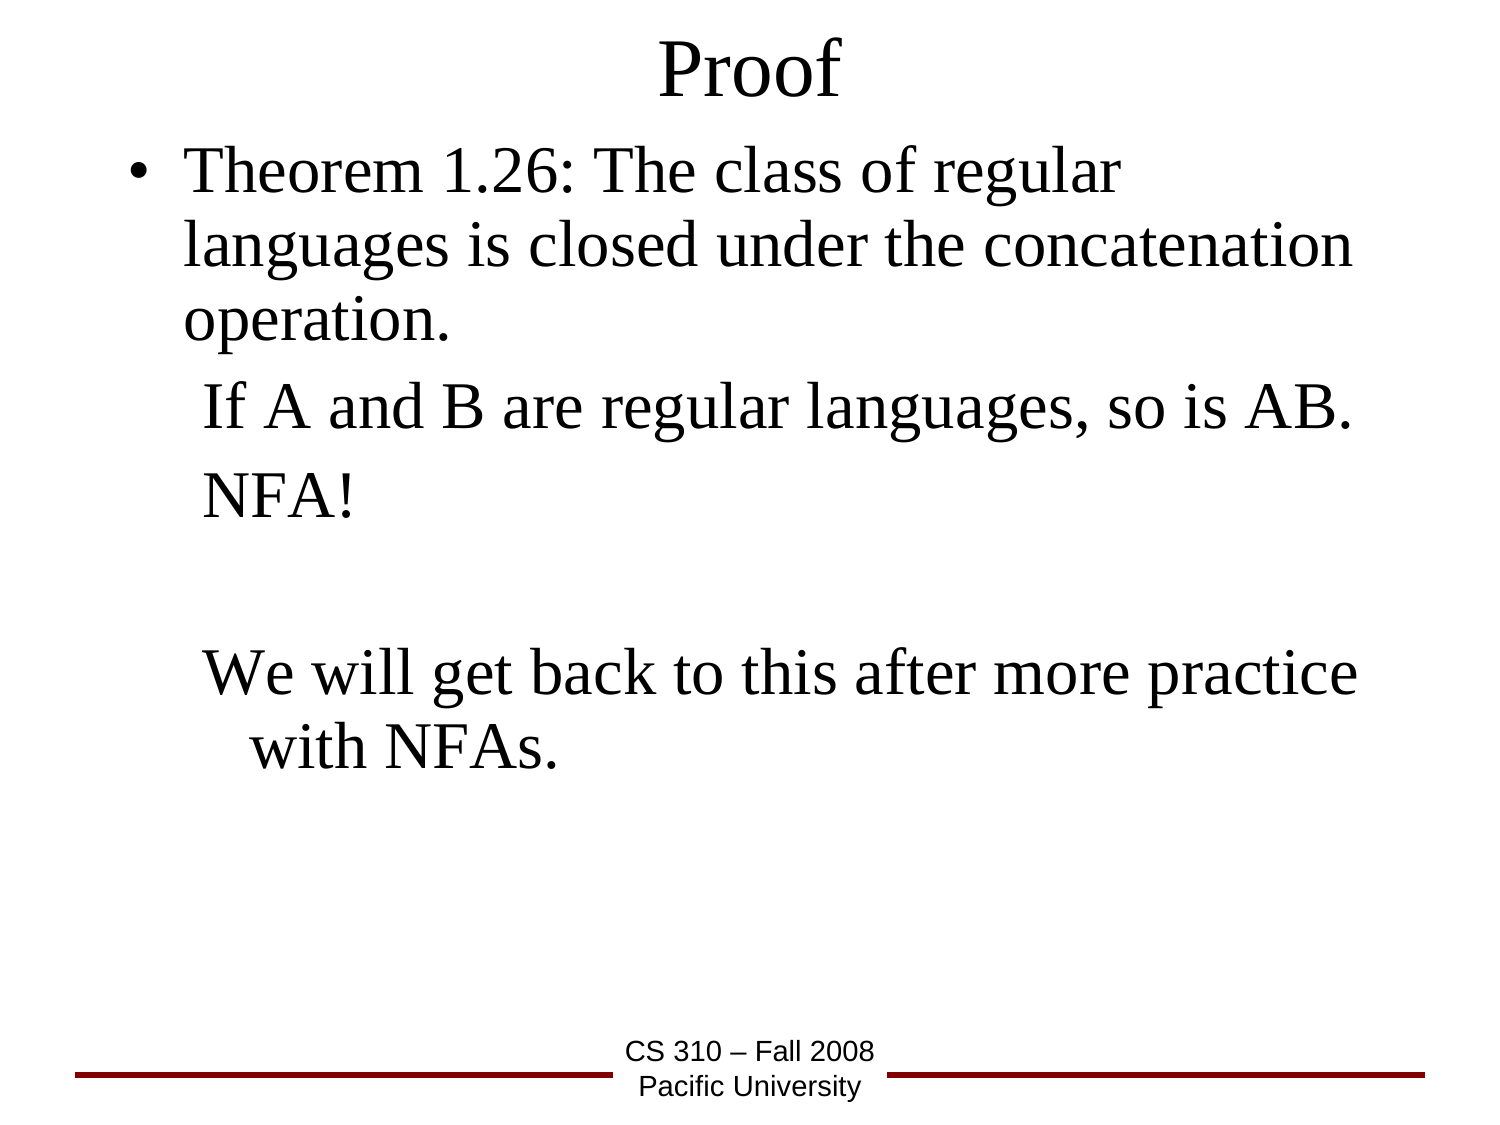

# Proof
Theorem 1.26: The class of regular languages is closed under the concatenation operation.
If A and B are regular languages, so is AB.
NFA!
We will get back to this after more practice with NFAs.